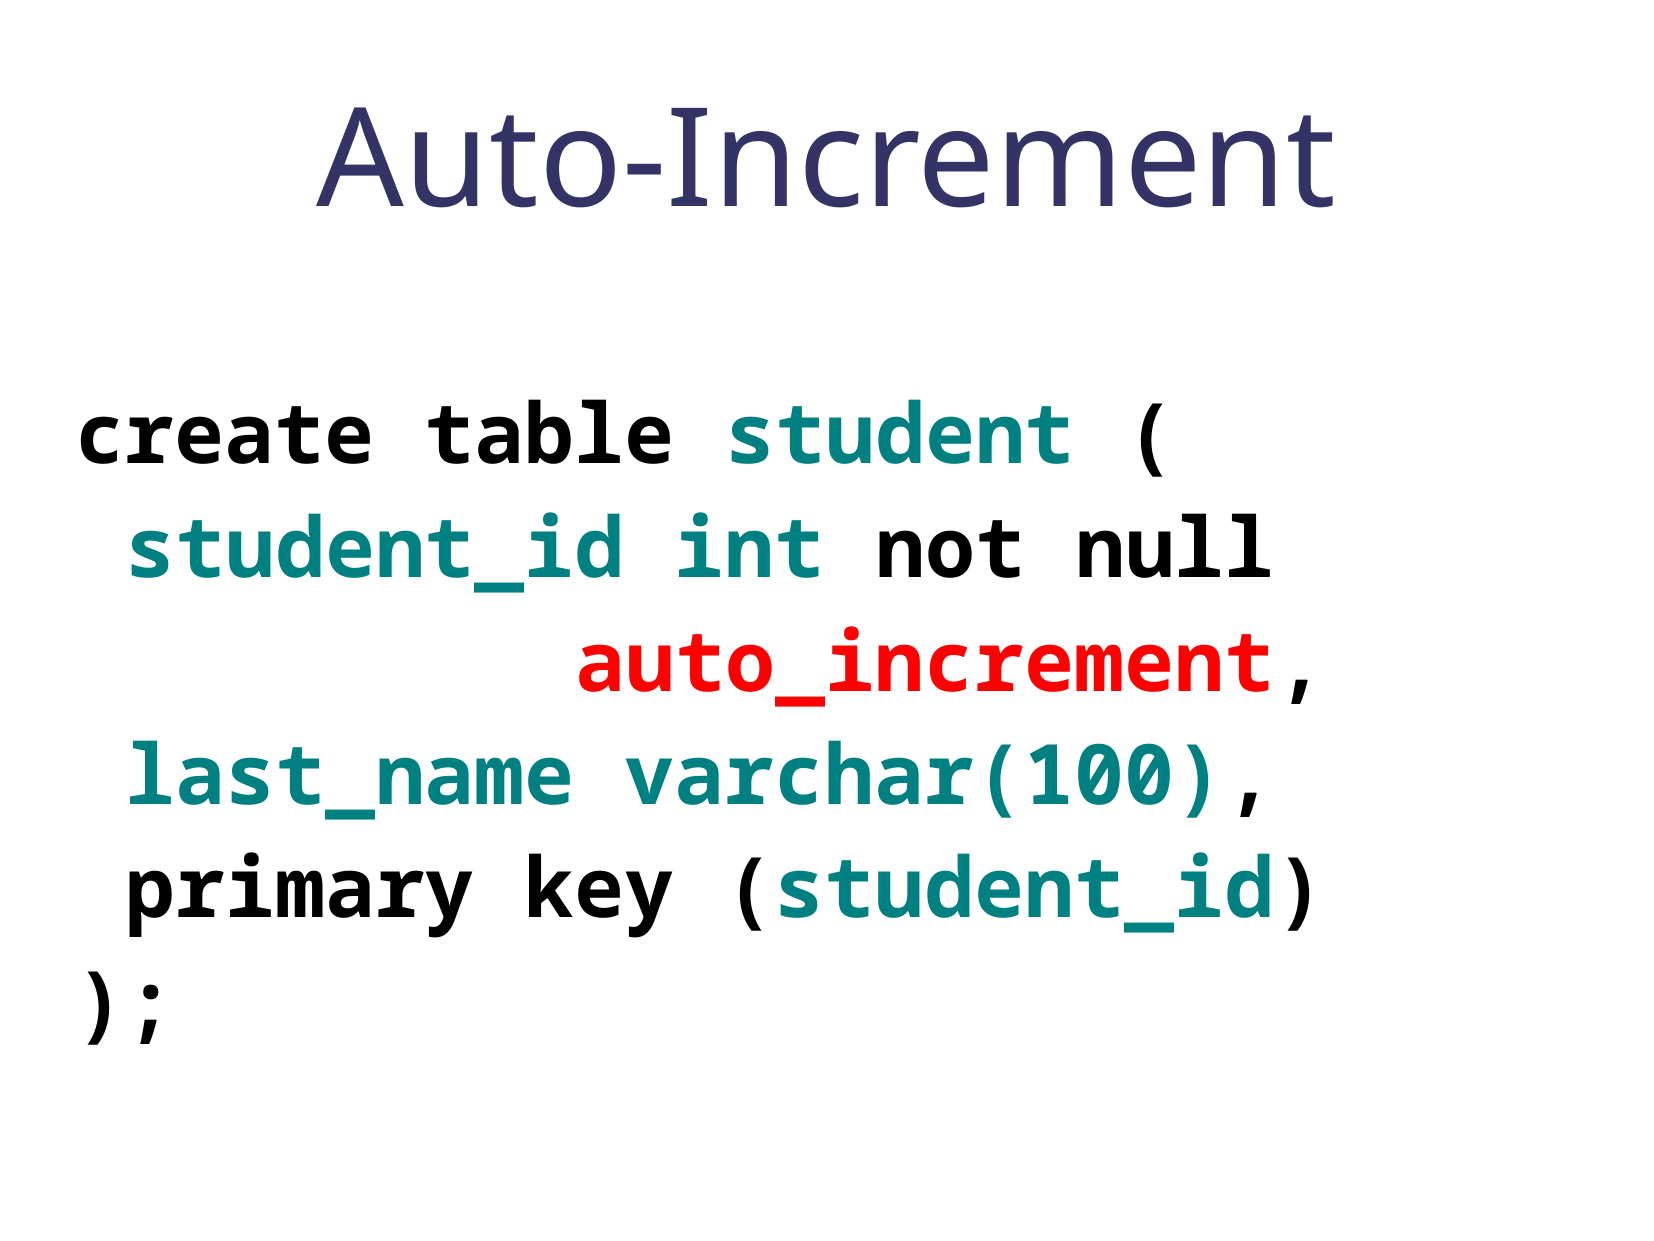

# Auto-Increment
create table student (
 student_id int not null
 auto_increment,
 last_name varchar(100),
 primary key (student_id)
);